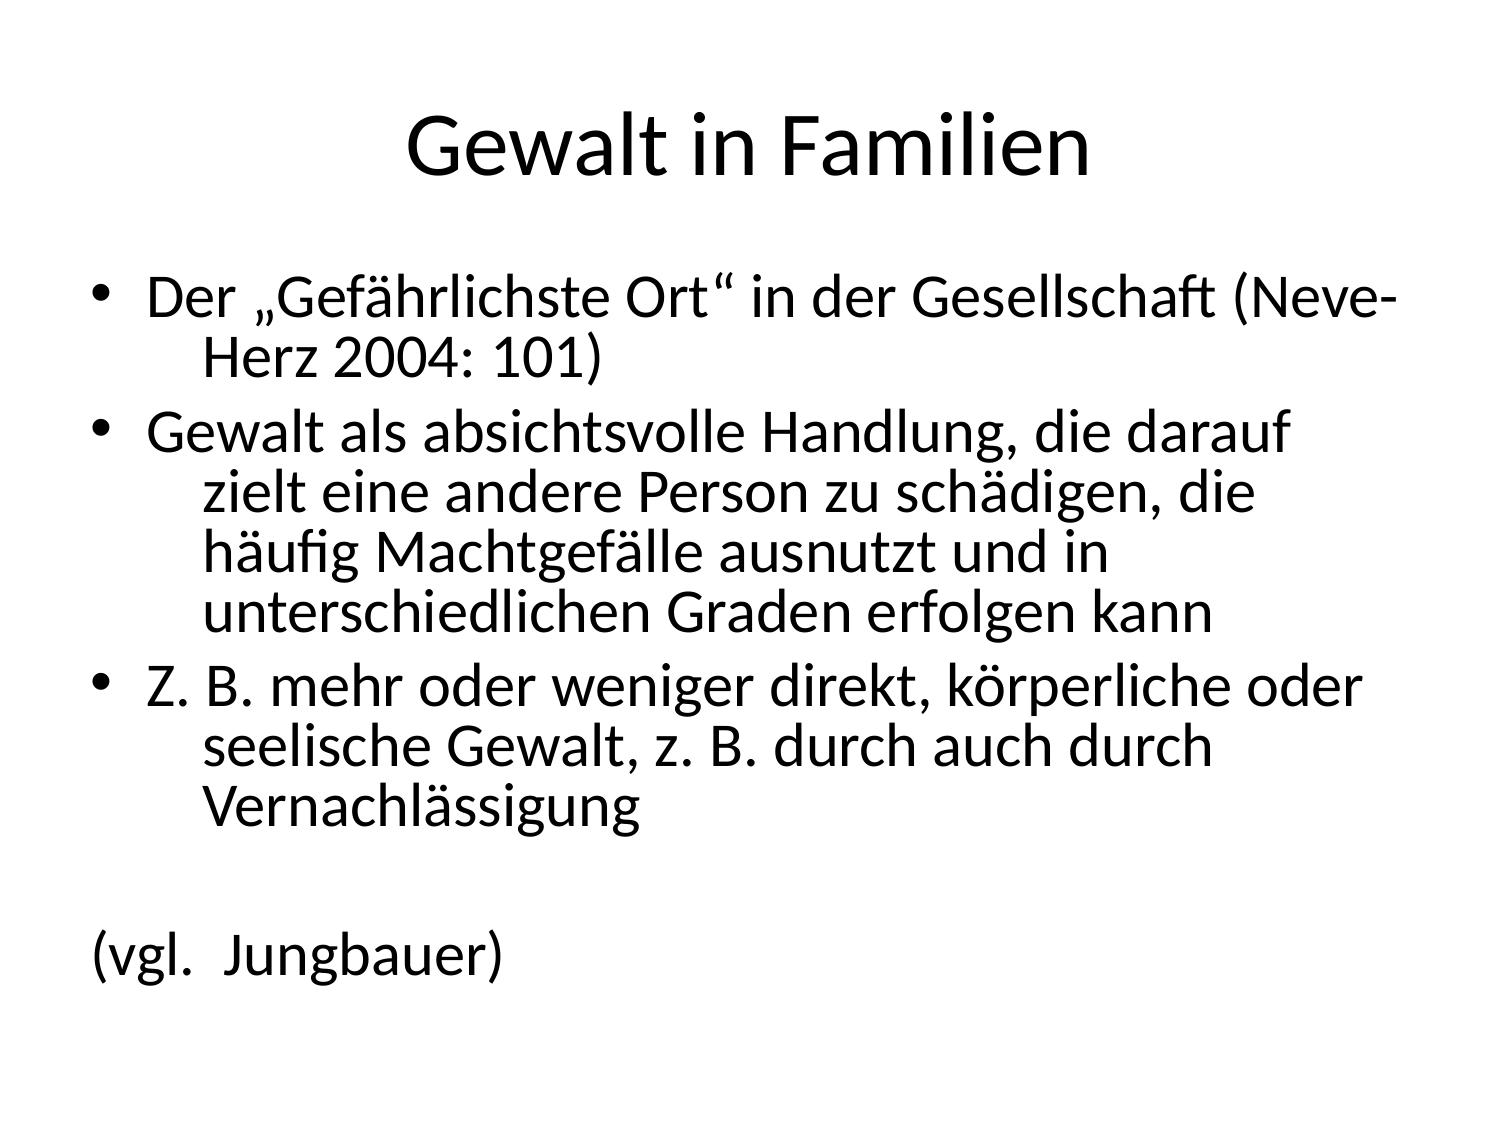

# Gewalt in Familien
Der „Gefährlichste Ort“ in der Gesellschaft (Neve-Herz 2004: 101)
Gewalt als absichtsvolle Handlung, die darauf zielt eine andere Person zu schädigen, die häufig Machtgefälle ausnutzt und in unterschiedlichen Graden erfolgen kann
Z. B. mehr oder weniger direkt, körperliche oder seelische Gewalt, z. B. durch auch durch Vernachlässigung
(vgl. Jungbauer)